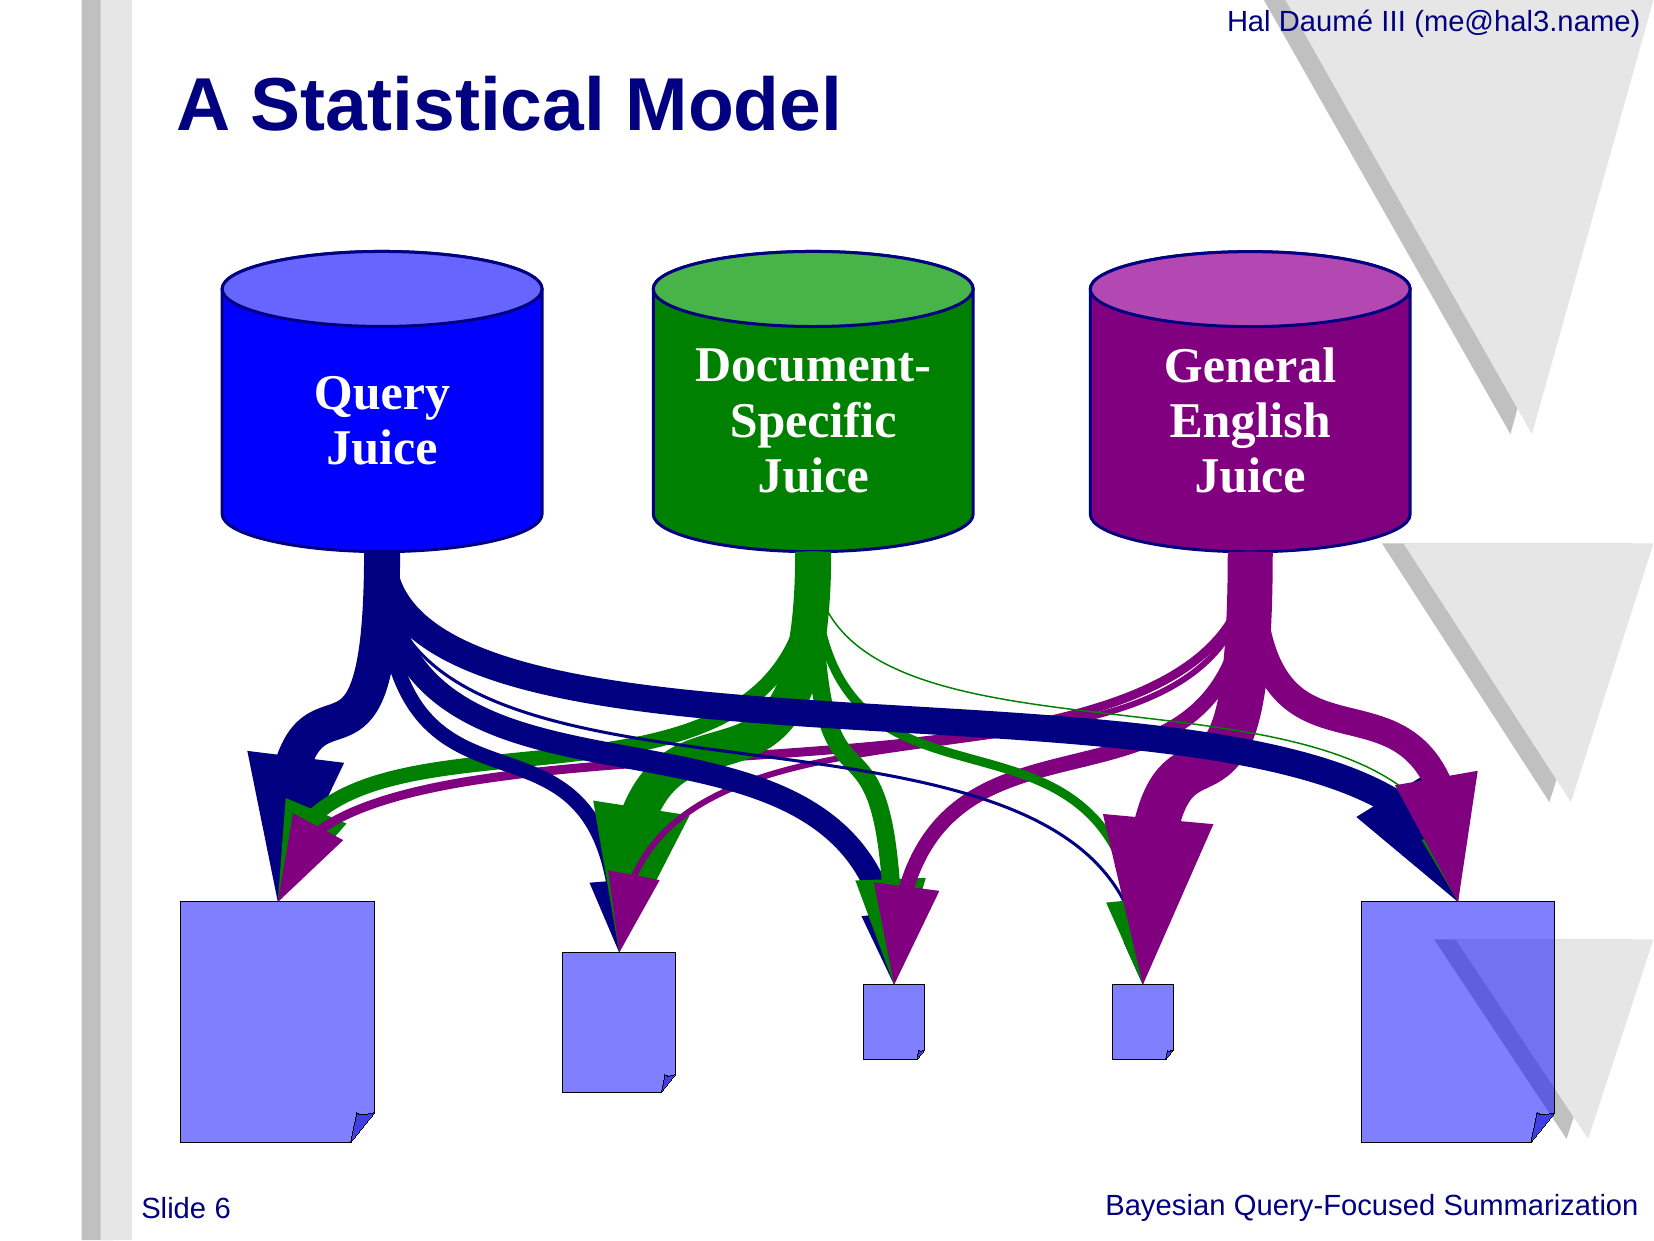

# A Statistical Model
Query
Juice
Document-
Specific
Juice
General
English
Juice